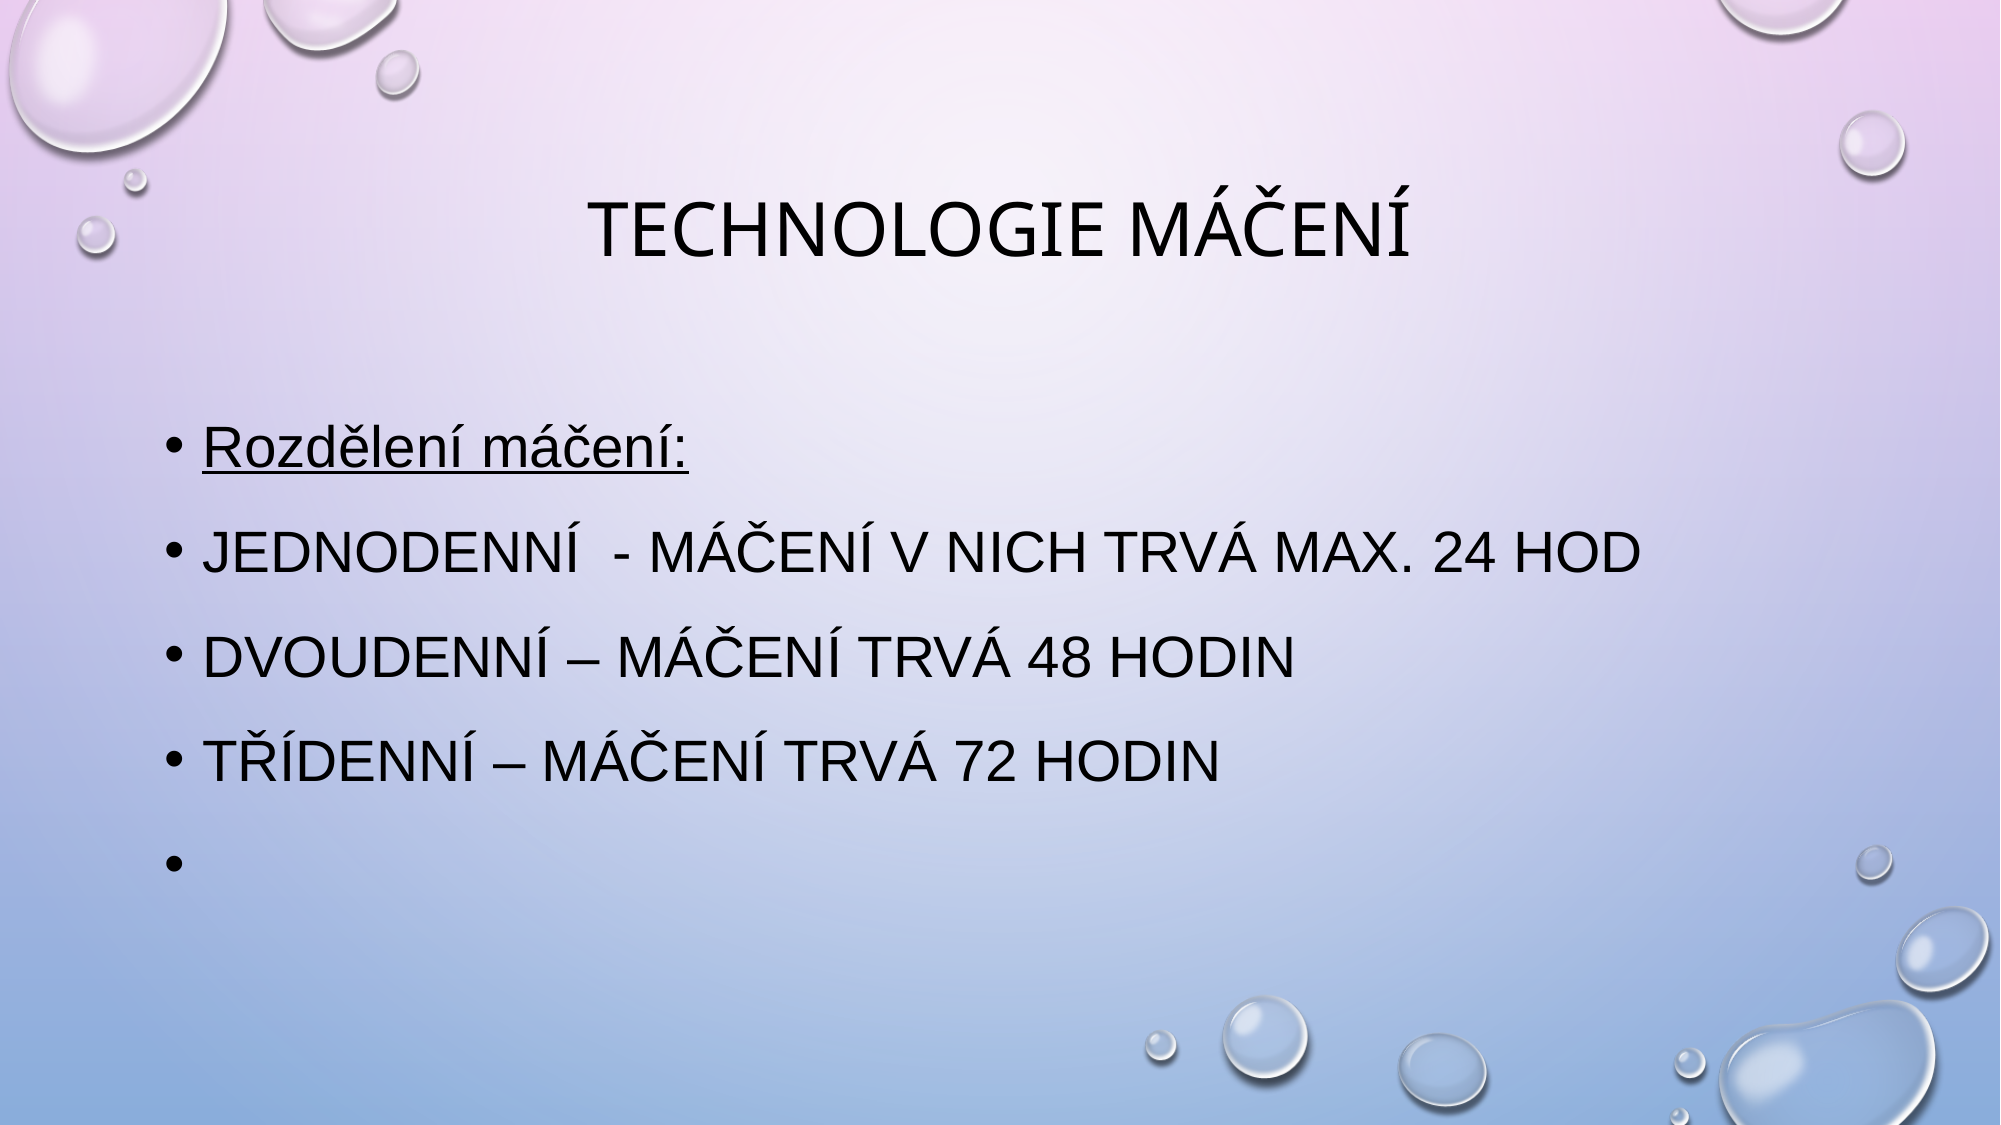

# Technologie máčení
Rozdělení máčení:
Jednodenní - máčení v nich trvá max. 24 hod
Dvoudenní – máčení trvá 48 hodin
Třídenní – máčení trvá 72 hodin